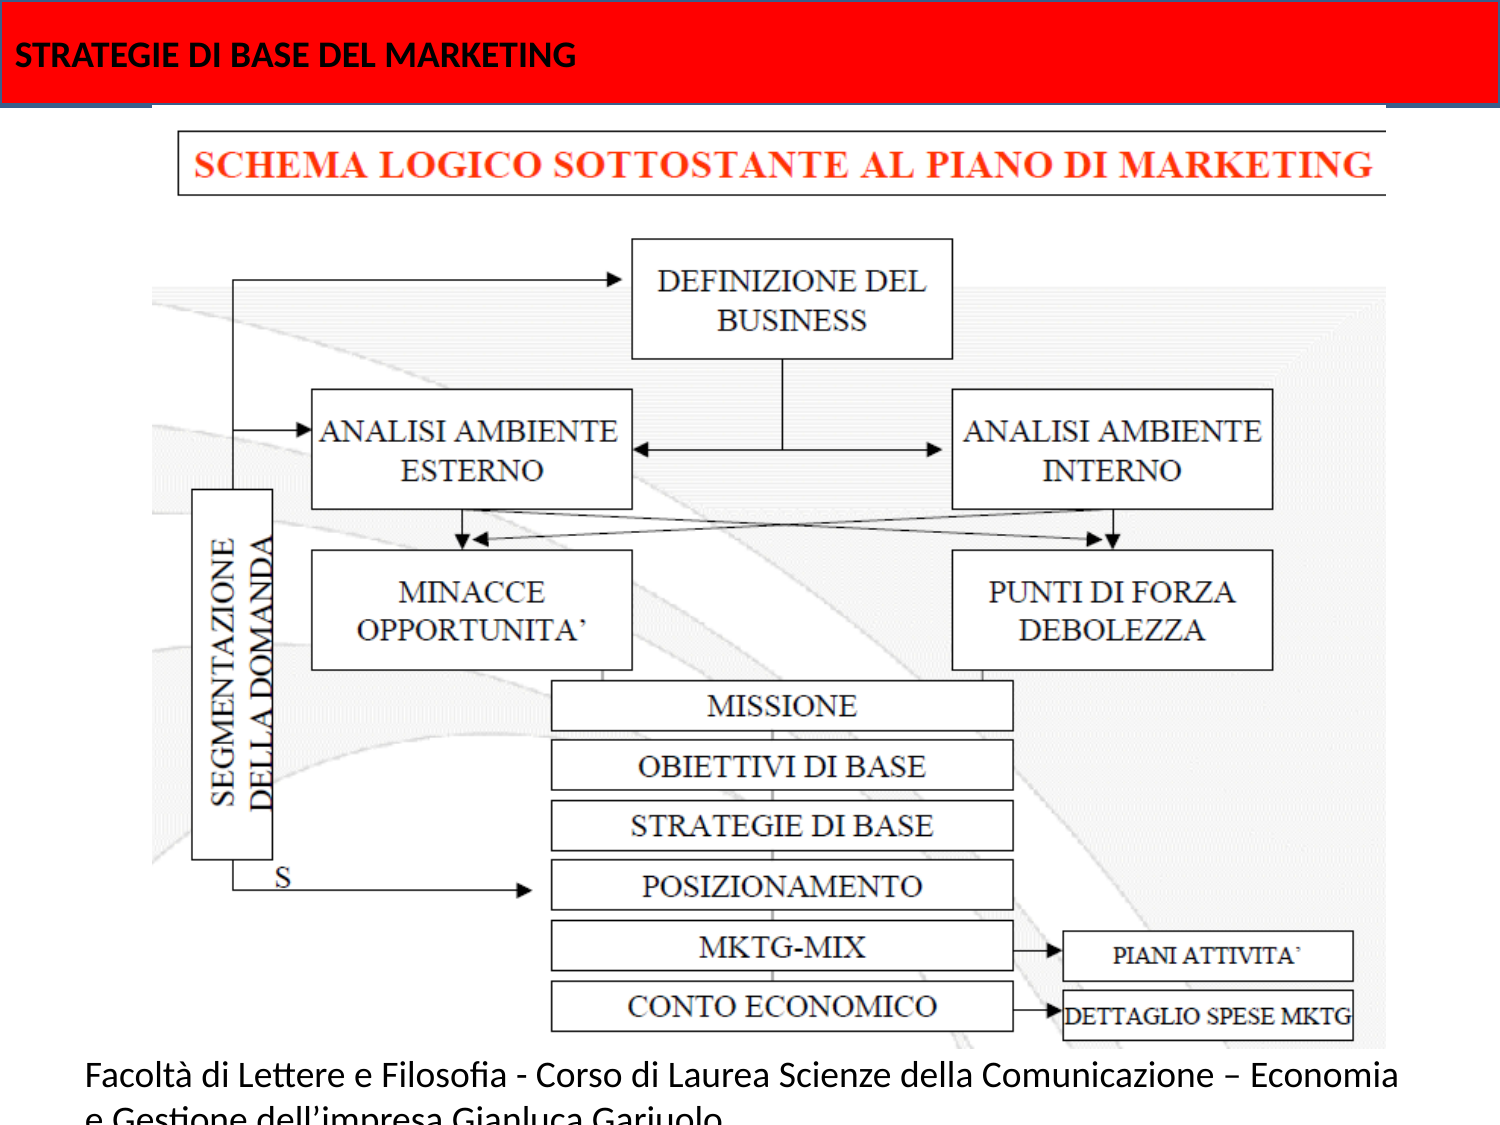

STRATEGIE DI BASE DEL MARKETING
Facoltà di Lettere e Filosofia - Corso di Laurea Scienze della Comunicazione – Economia e Gestione dell’impresa Gianluca Gariuolo